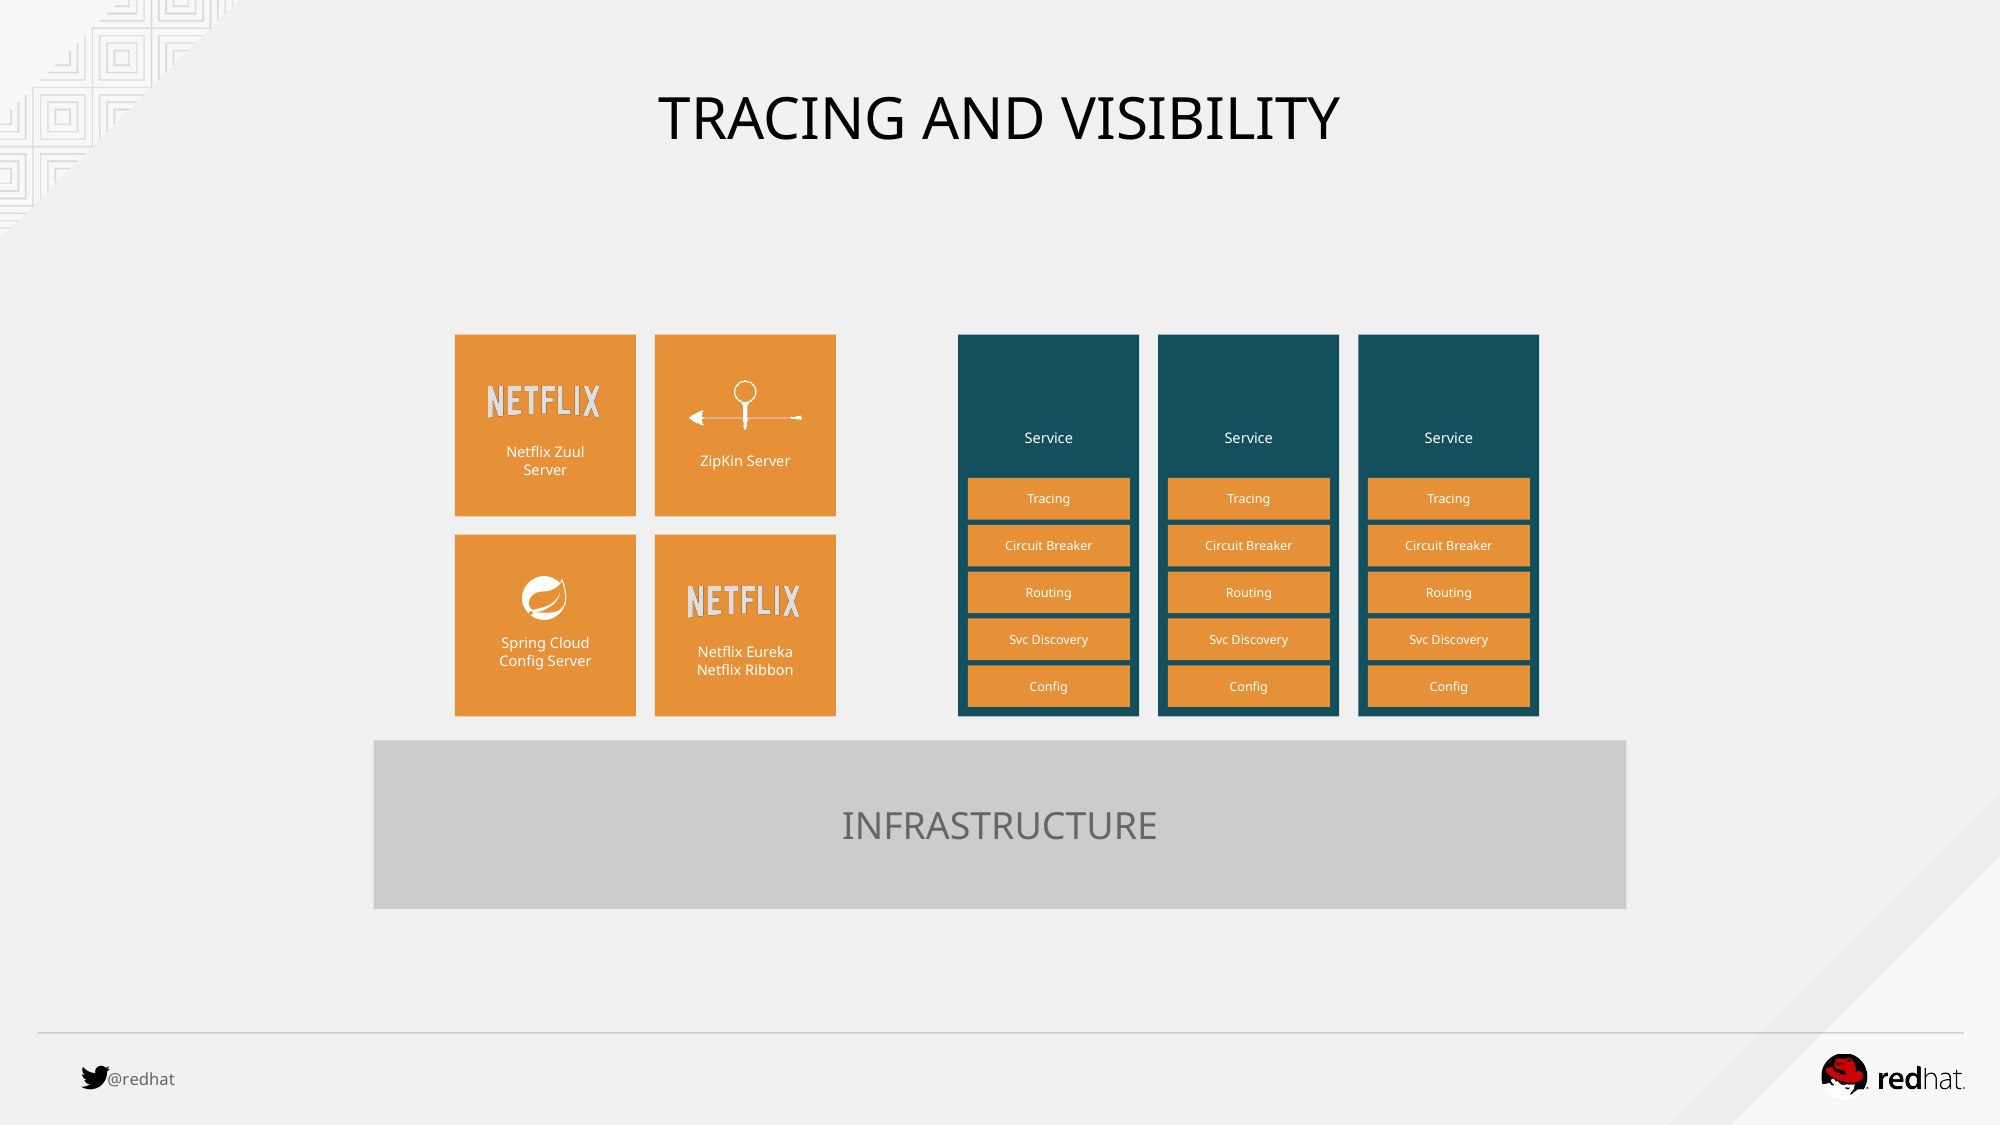

# TRACING AND VISIBILITY
Service
Service
Service
Netflix Zuul
Server
ZipKin Server
Tracing
Tracing
Tracing
Circuit Breaker
Circuit Breaker
Circuit Breaker
Spring Cloud
Config Server
Netflix Eureka
Netflix Ribbon
Routing
Routing
Routing
Svc Discovery
Svc Discovery
Svc Discovery
Config
Config
Config
INFRASTRUCTURE